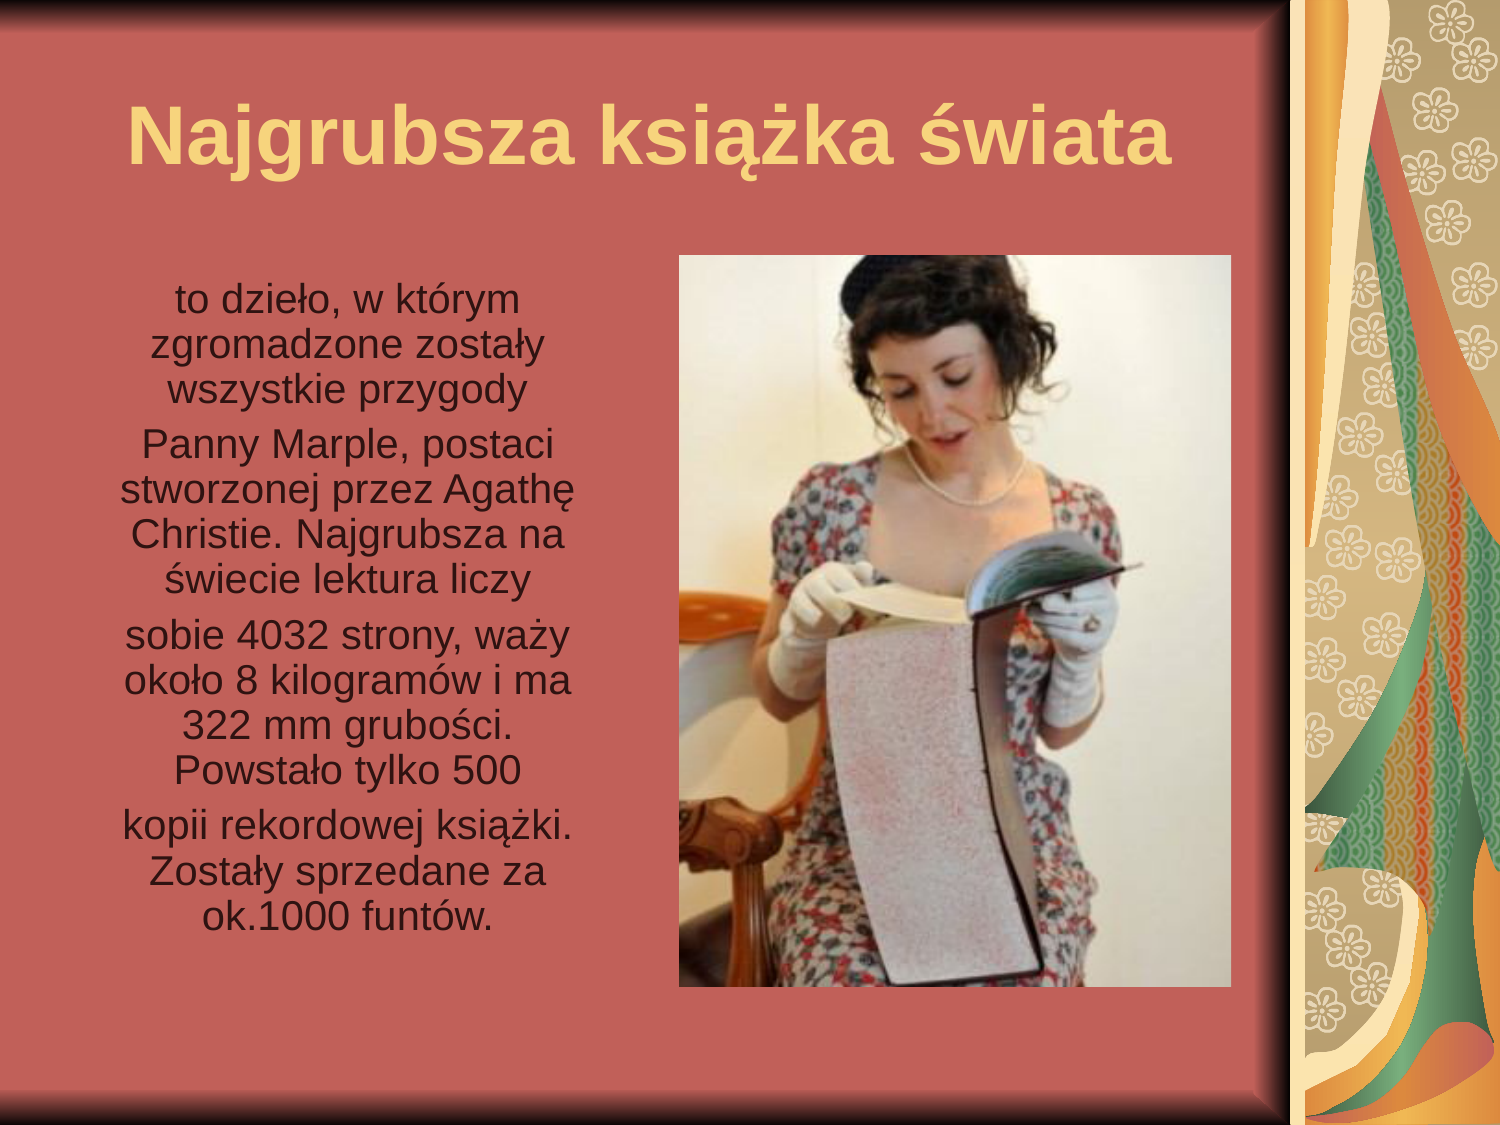

# Najgrubsza książka świata
	to dzieło, w którym zgromadzone zostały wszystkie przygody
	Panny Marple, postaci stworzonej przez Agathę Christie. Najgrubsza na świecie lektura liczy
	sobie 4032 strony, waży około 8 kilogramów i ma 322 mm grubości. Powstało tylko 500
	kopii rekordowej książki. Zostały sprzedane za ok.1000 funtów.